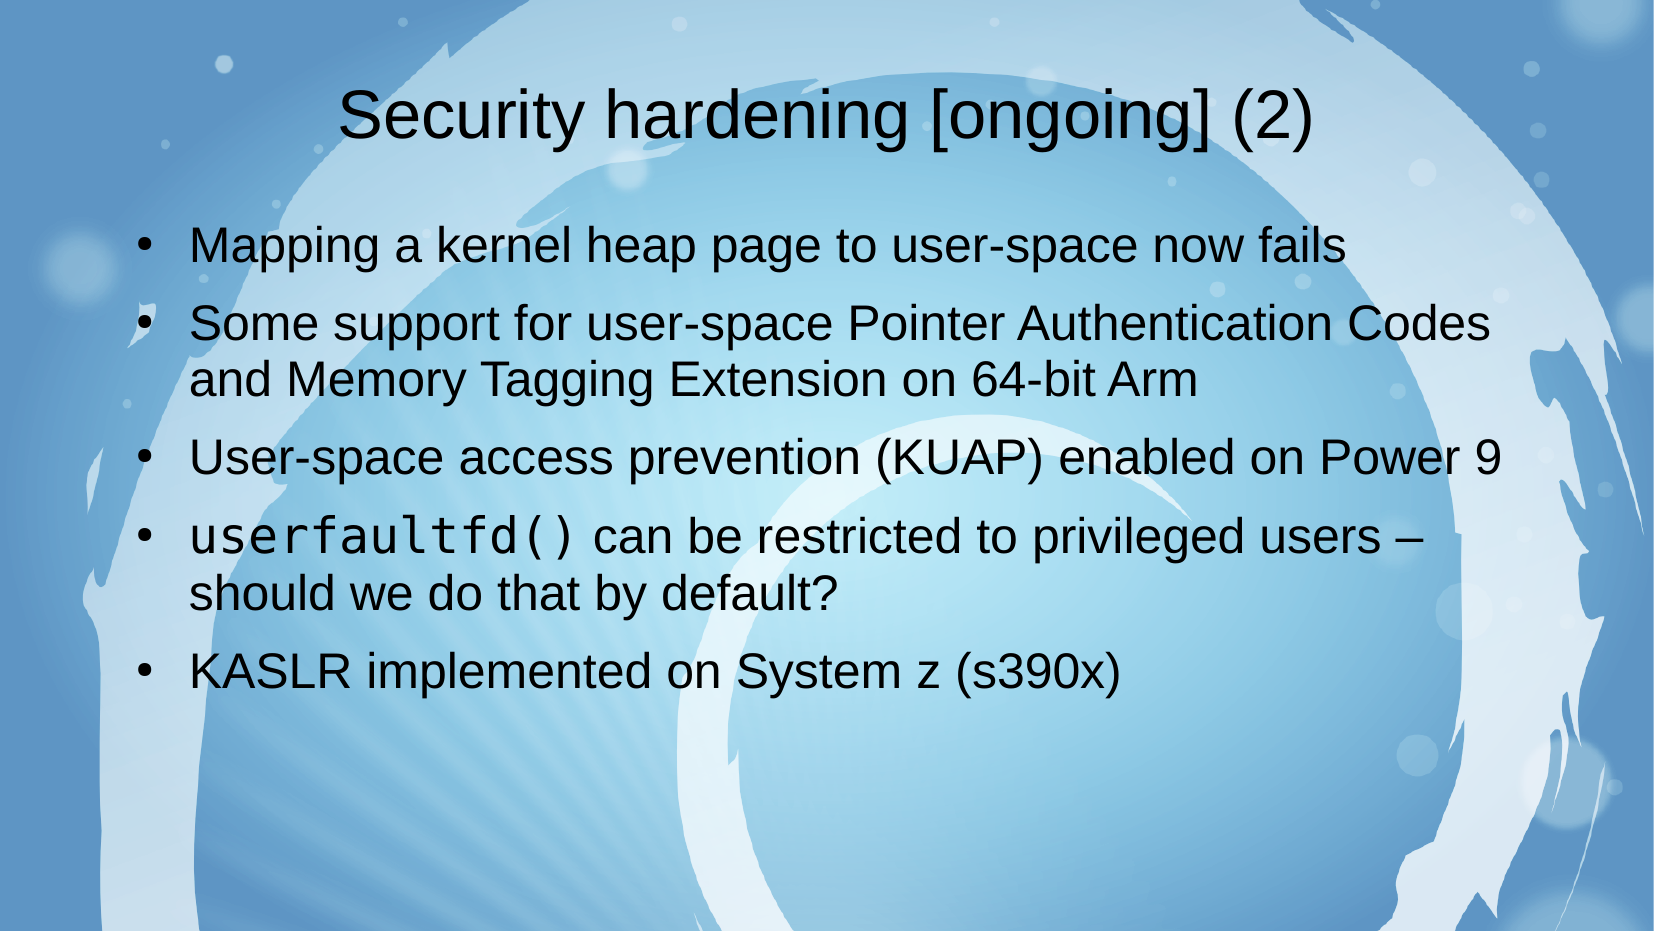

# Security hardening [ongoing] (2)
Mapping a kernel heap page to user-space now fails
Some support for user-space Pointer Authentication Codes and Memory Tagging Extension on 64-bit Arm
User-space access prevention (KUAP) enabled on Power 9
userfaultfd() can be restricted to privileged users – should we do that by default?
KASLR implemented on System z (s390x)